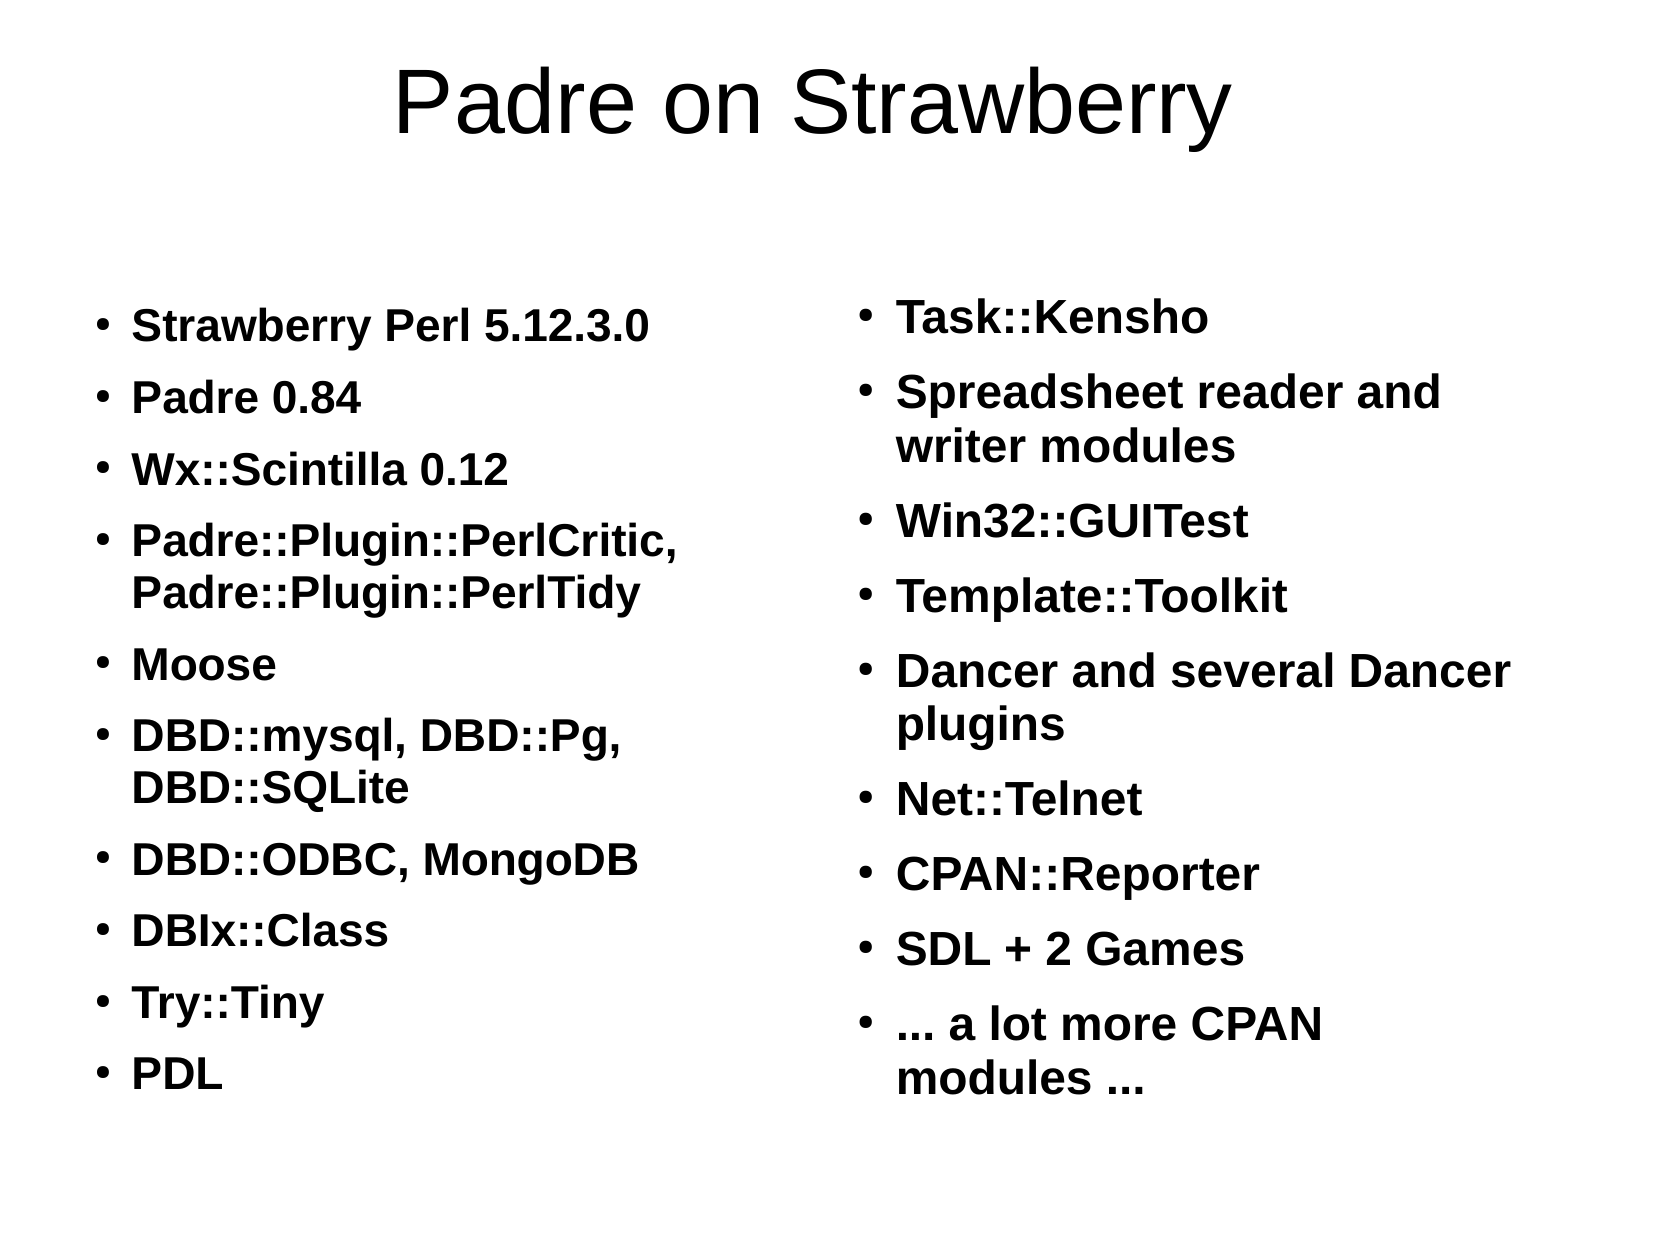

# Padre on Strawberry
Task::Kensho
Spreadsheet reader and writer modules
Win32::GUITest
Template::Toolkit
Dancer and several Dancer plugins
Net::Telnet
CPAN::Reporter
SDL + 2 Games
... a lot more CPAN modules ...
Strawberry Perl 5.12.3.0
Padre 0.84
Wx::Scintilla 0.12
Padre::Plugin::PerlCritic, Padre::Plugin::PerlTidy
Moose
DBD::mysql, DBD::Pg, DBD::SQLite
DBD::ODBC, MongoDB
DBIx::Class
Try::Tiny
PDL